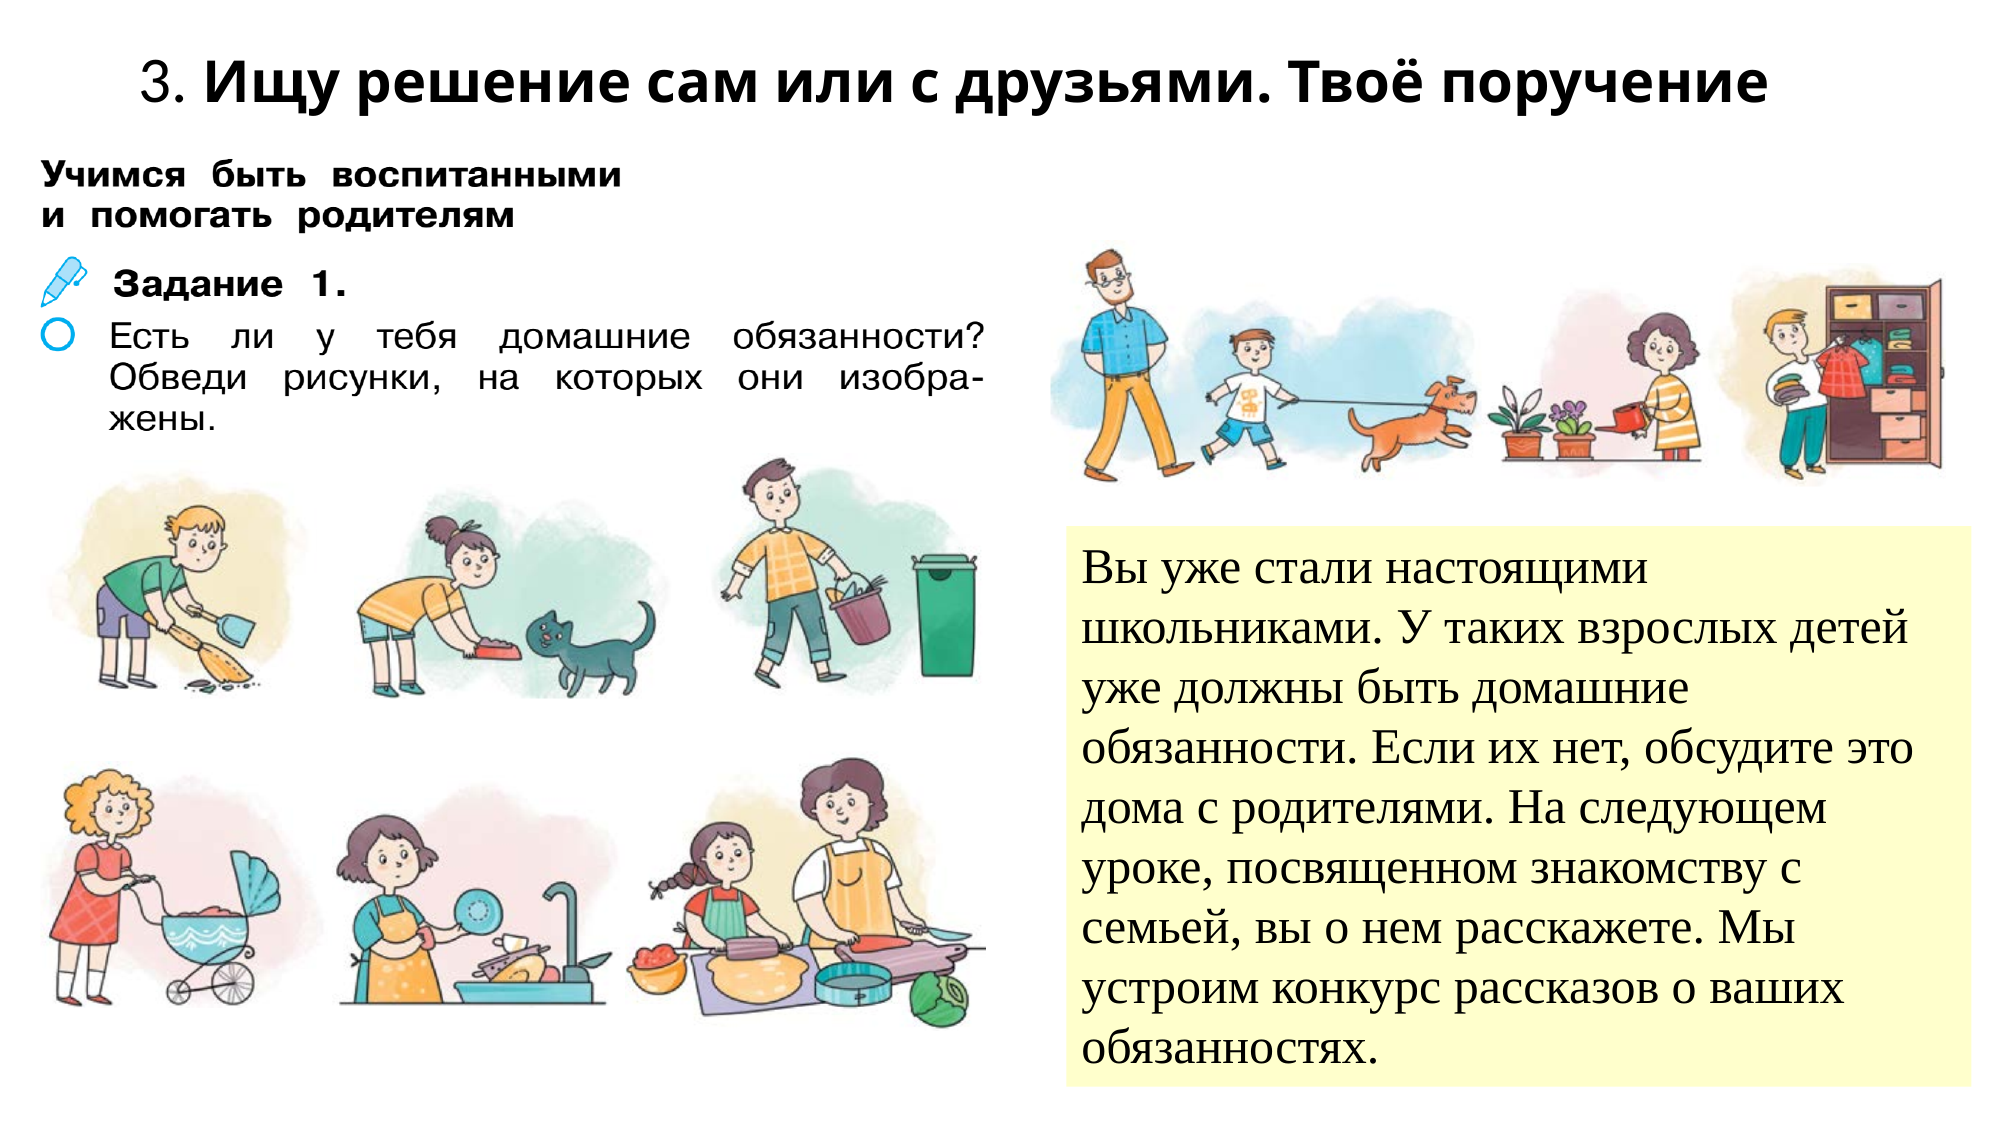

# 3. Ищу решение сам или с друзьями. Твоё поручение
Вы уже стали настоящими школьниками. У таких взрослых детей уже должны быть домашние обязанности. Если их нет, обсудите это дома с родителями. На следующем уроке, посвященном знакомству с семьей, вы о нем расскажете. Мы устроим конкурс рассказов о ваших обязанностях.